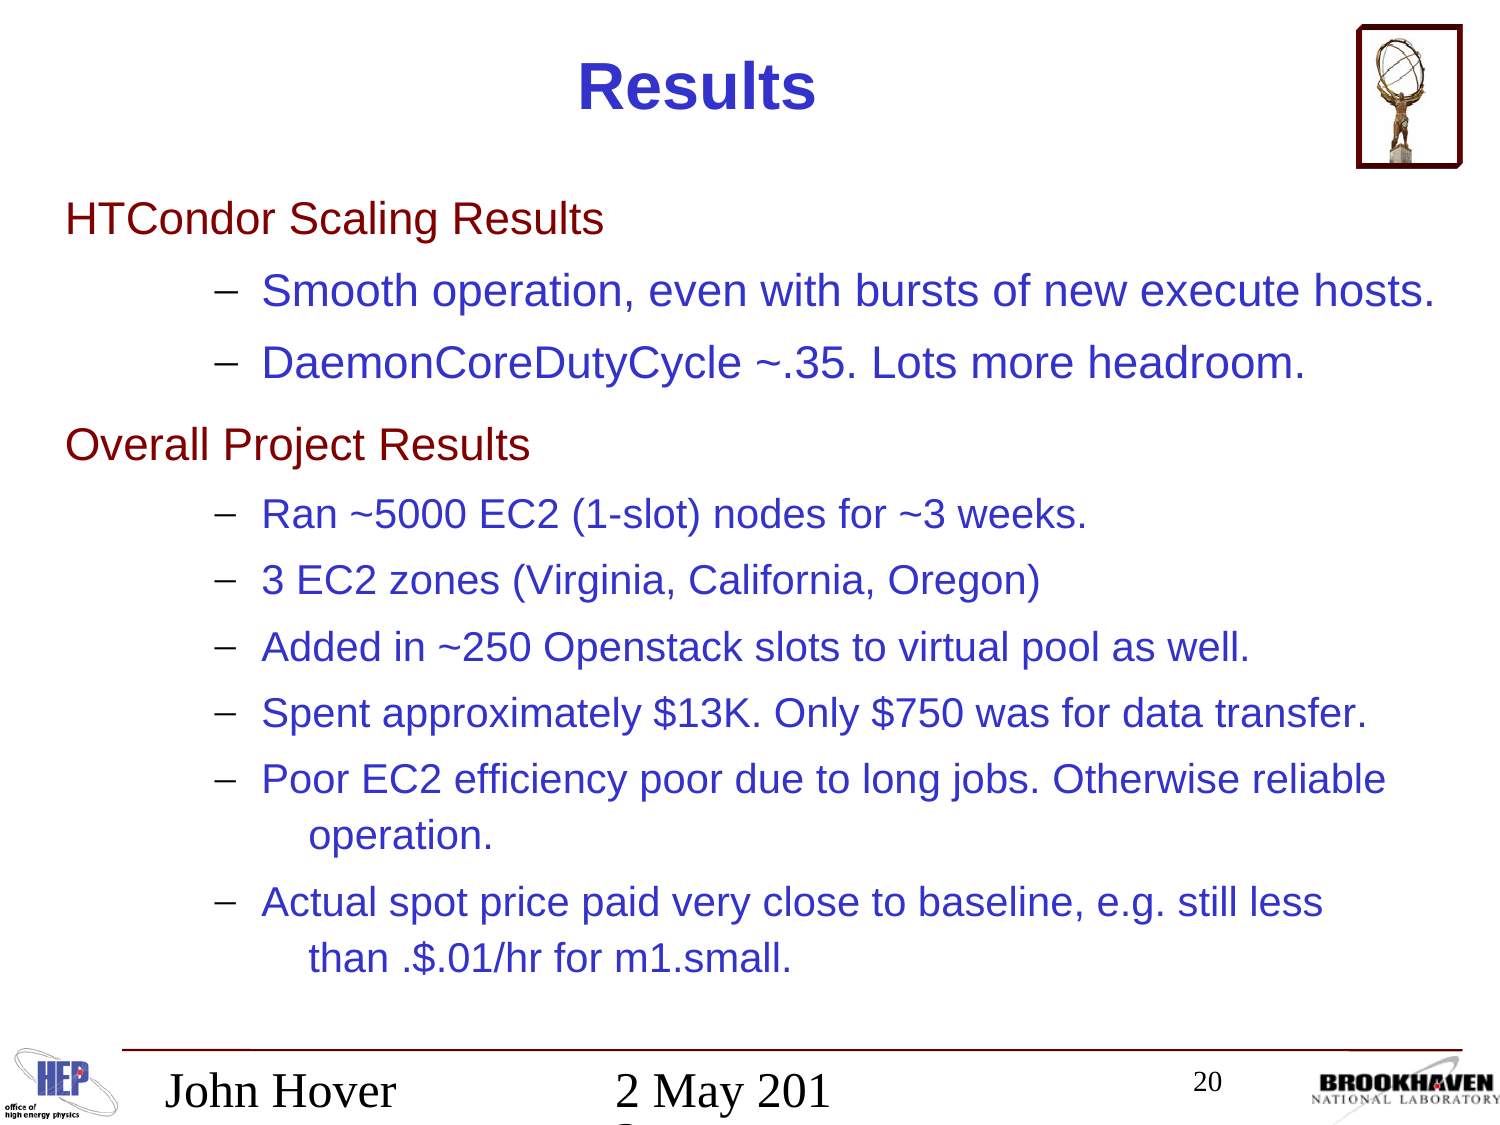

# Results
HTCondor Scaling Results
Smooth operation, even with bursts of new execute hosts.
DaemonCoreDutyCycle ~.35. Lots more headroom.
Overall Project Results
Ran ~5000 EC2 (1-slot) nodes for ~3 weeks.
3 EC2 zones (Virginia, California, Oregon)
Added in ~250 Openstack slots to virtual pool as well.
Spent approximately $13K. Only $750 was for data transfer.
Poor EC2 efficiency poor due to long jobs. Otherwise reliable operation.
Actual spot price paid very close to baseline, e.g. still less than .$.01/hr for m1.small.
2 May 2013
John Hover